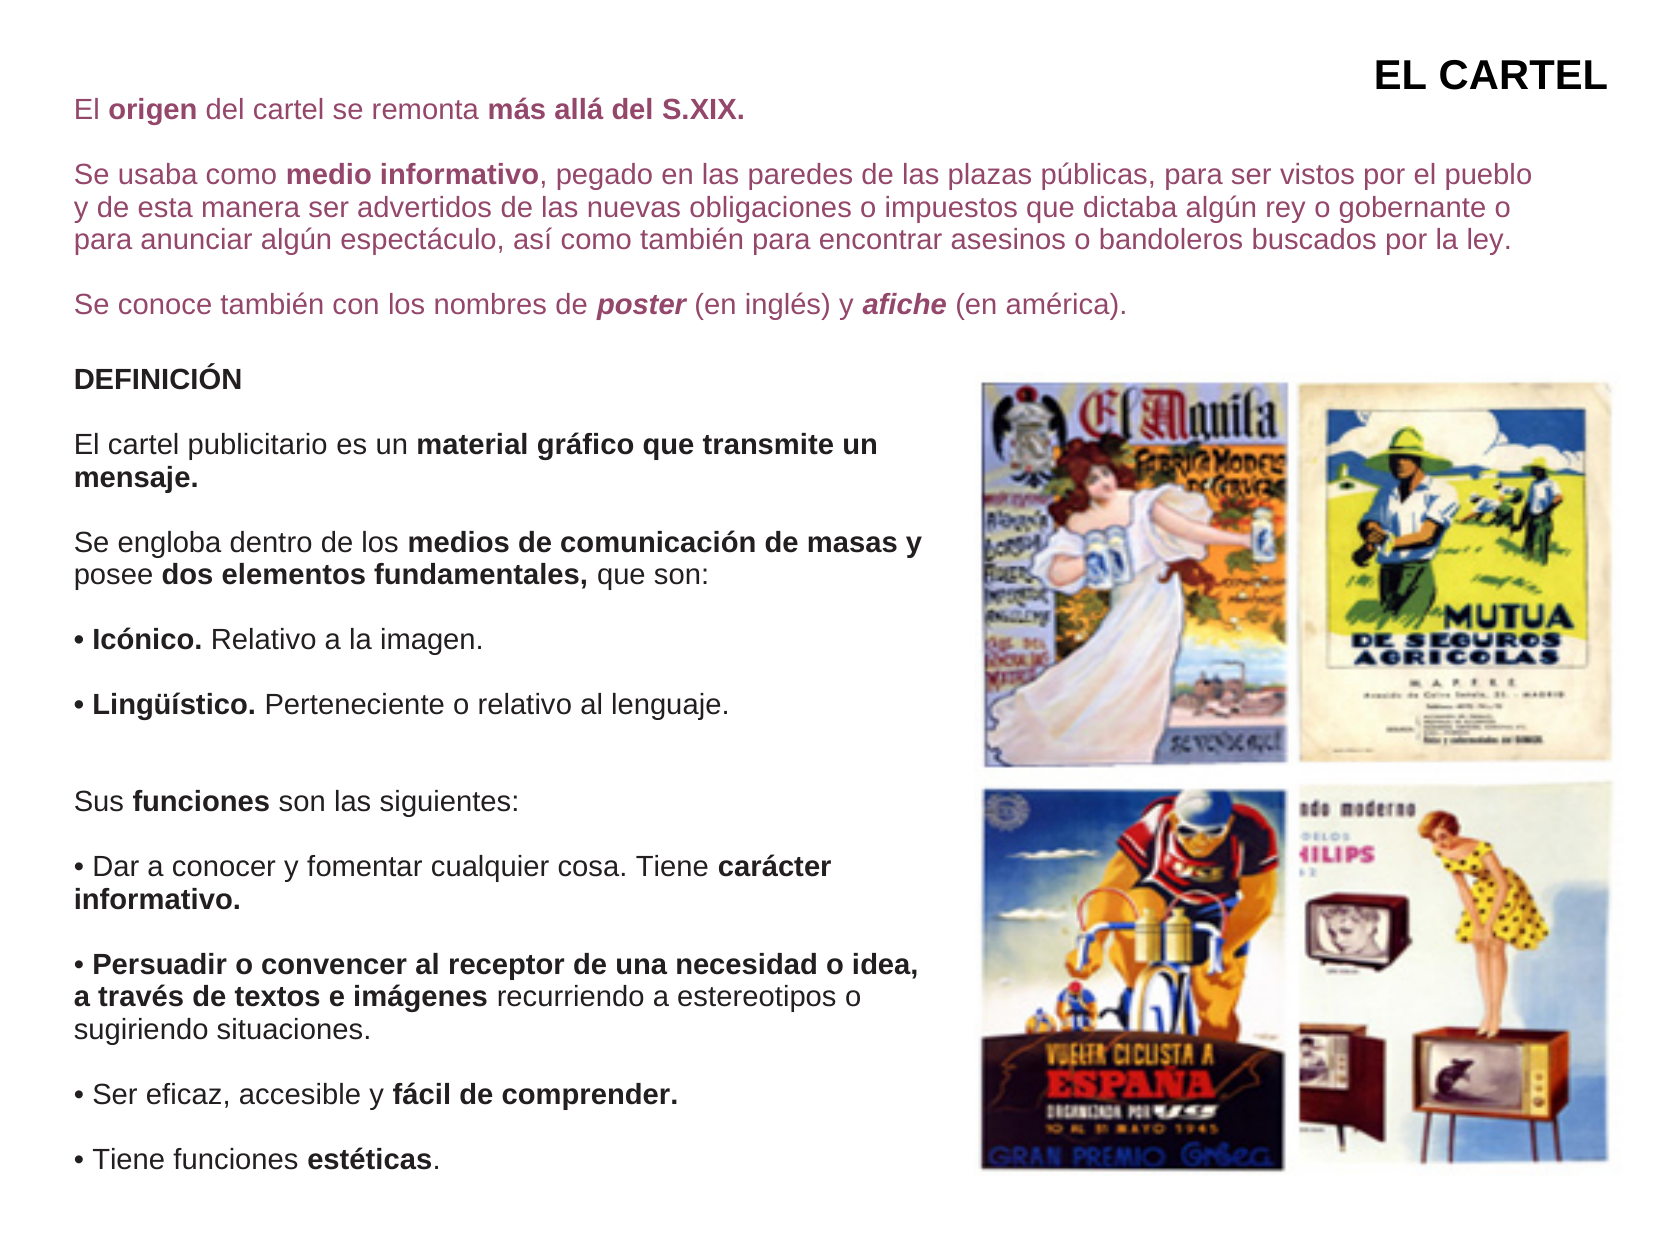

# EL CARTEL
	El origen del cartel se remonta más allá del S.XIX.
	Se usaba como medio informativo, pegado en las paredes de las plazas públicas, para ser vistos por el pueblo y de esta manera ser advertidos de las nuevas obligaciones o impuestos que dictaba algún rey o gobernante o para anunciar algún espectáculo, así como también para encontrar asesinos o bandoleros buscados por la ley.
	Se conoce también con los nombres de poster (en inglés) y afiche (en américa).
DEFINICIÓN
El cartel publicitario es un material gráfico que transmite un mensaje.
Se engloba dentro de los medios de comunicación de masas y posee dos elementos fundamentales, que son:
• Icónico. Relativo a la imagen.
• Lingüístico. Perteneciente o relativo al lenguaje.
Sus funciones son las siguientes:
• Dar a conocer y fomentar cualquier cosa. Tiene carácter informativo.
• Persuadir o convencer al receptor de una necesidad o idea, a través de textos e imágenes recurriendo a estereotipos o sugiriendo situaciones.
• Ser eficaz, accesible y fácil de comprender.
• Tiene funciones estéticas.